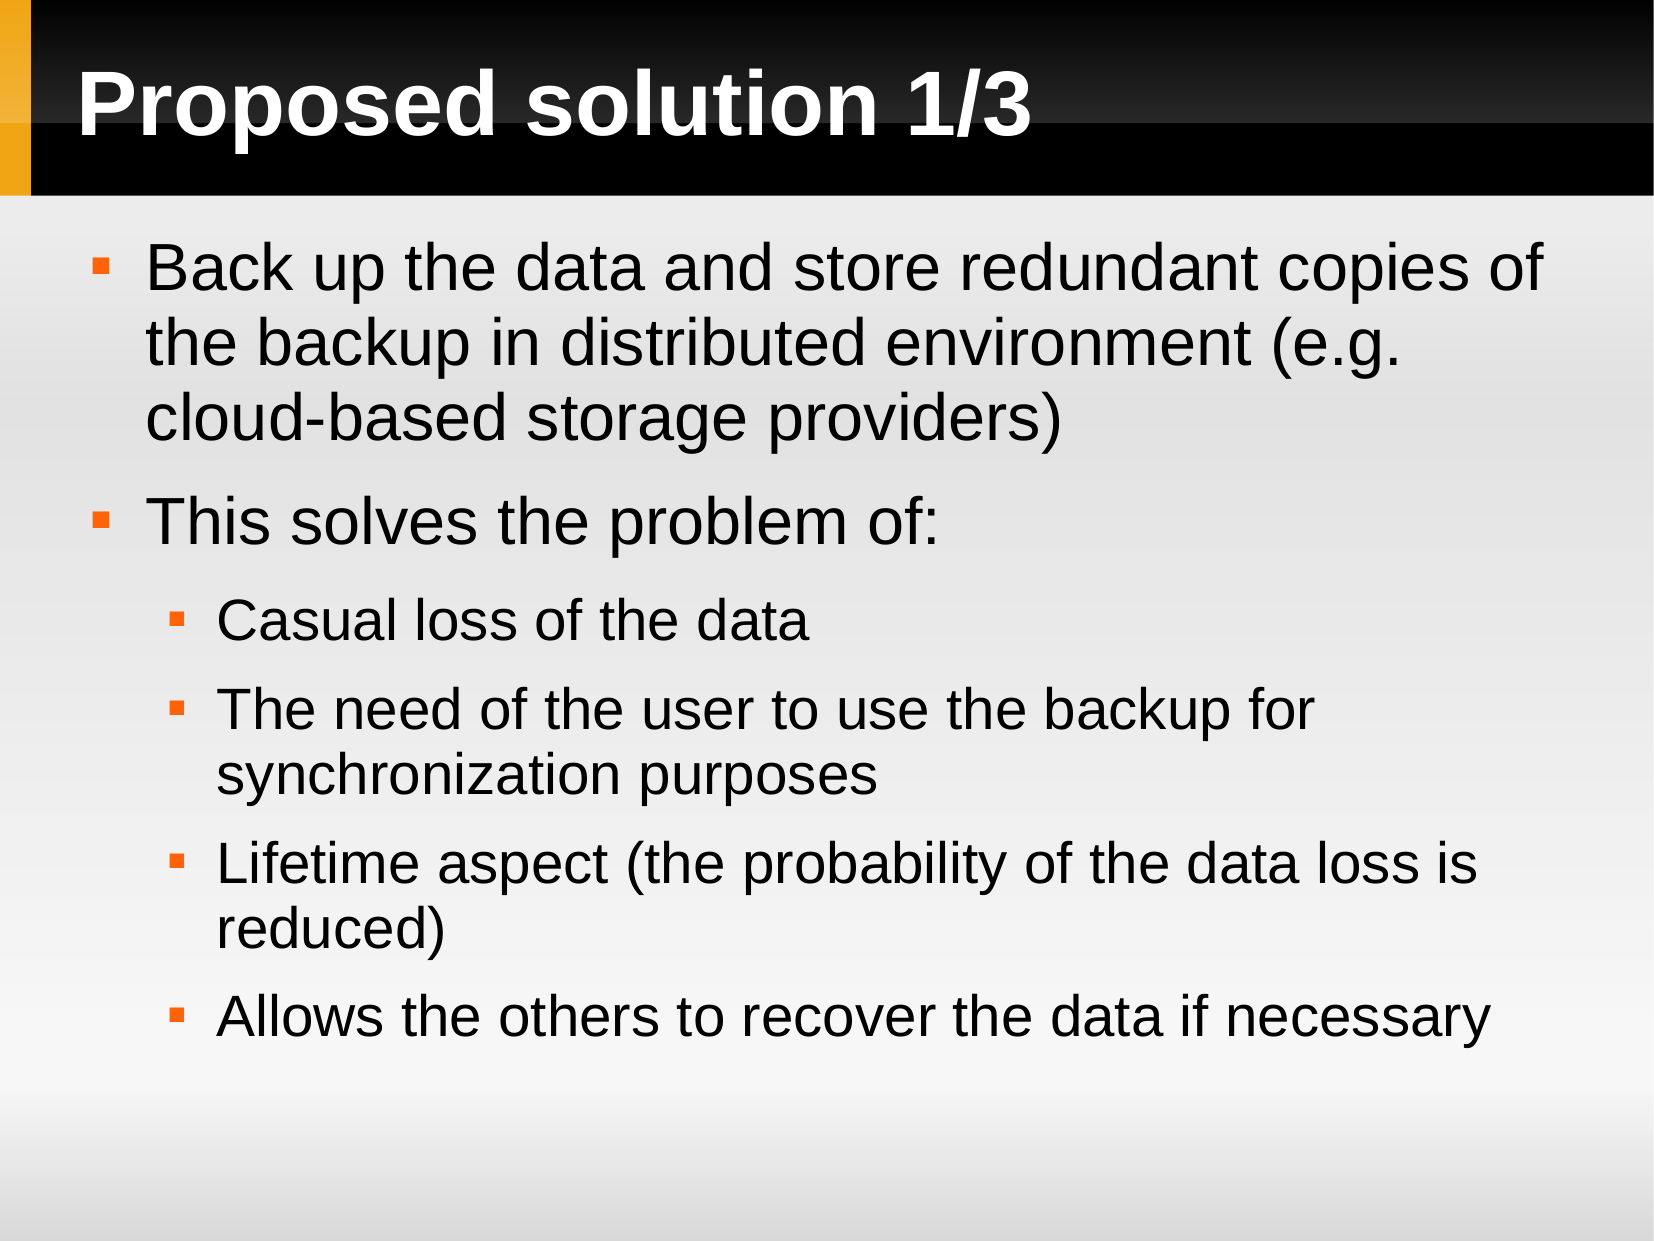

# Proposed solution 1/3
Back up the data and store redundant copies of the backup in distributed environment (e.g. cloud-based storage providers)
This solves the problem of:
Casual loss of the data
The need of the user to use the backup for synchronization purposes
Lifetime aspect (the probability of the data loss is reduced)
Allows the others to recover the data if necessary